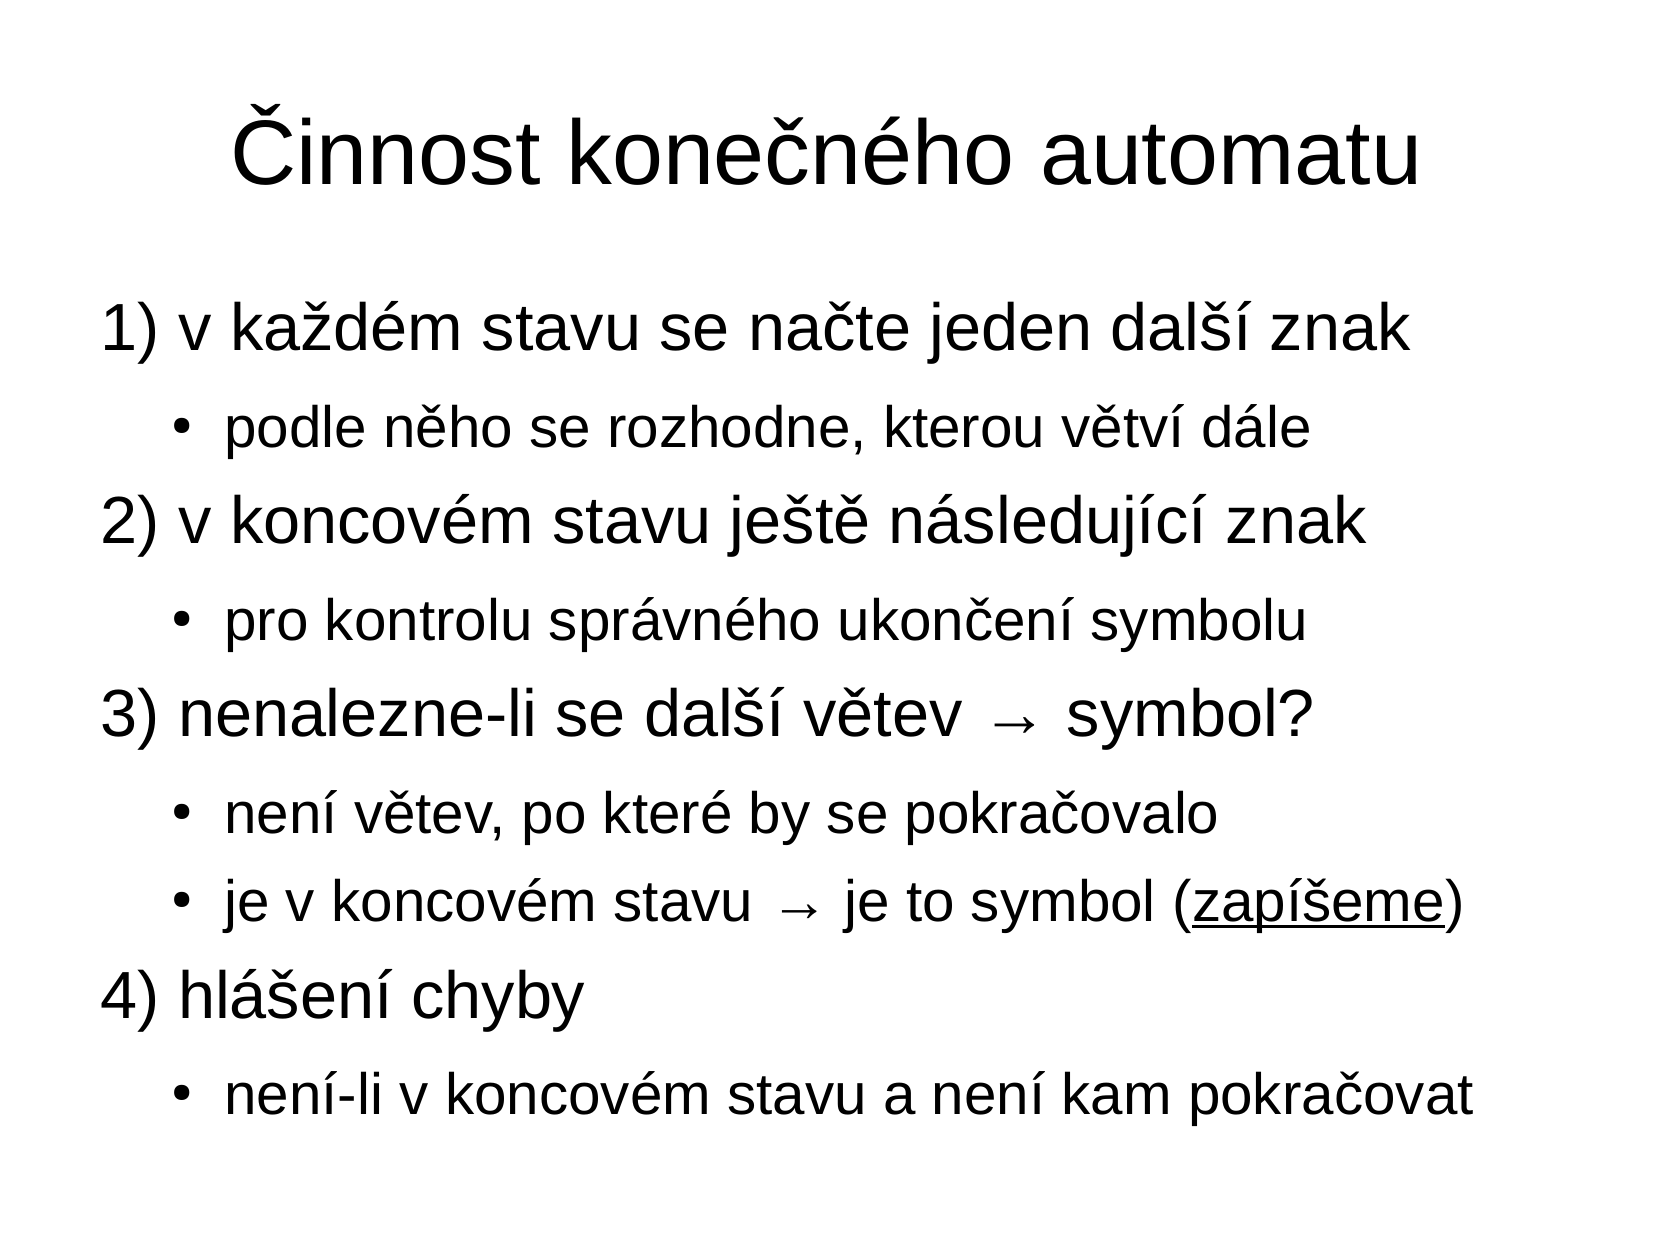

# Činnost konečného automatu
 v každém stavu se načte jeden další znak
podle něho se rozhodne, kterou větví dále
 v koncovém stavu ještě následující znak
pro kontrolu správného ukončení symbolu
 nenalezne-li se další větev → symbol?
není větev, po které by se pokračovalo
je v koncovém stavu → je to symbol (zapíšeme)
 hlášení chyby
není-li v koncovém stavu a není kam pokračovat